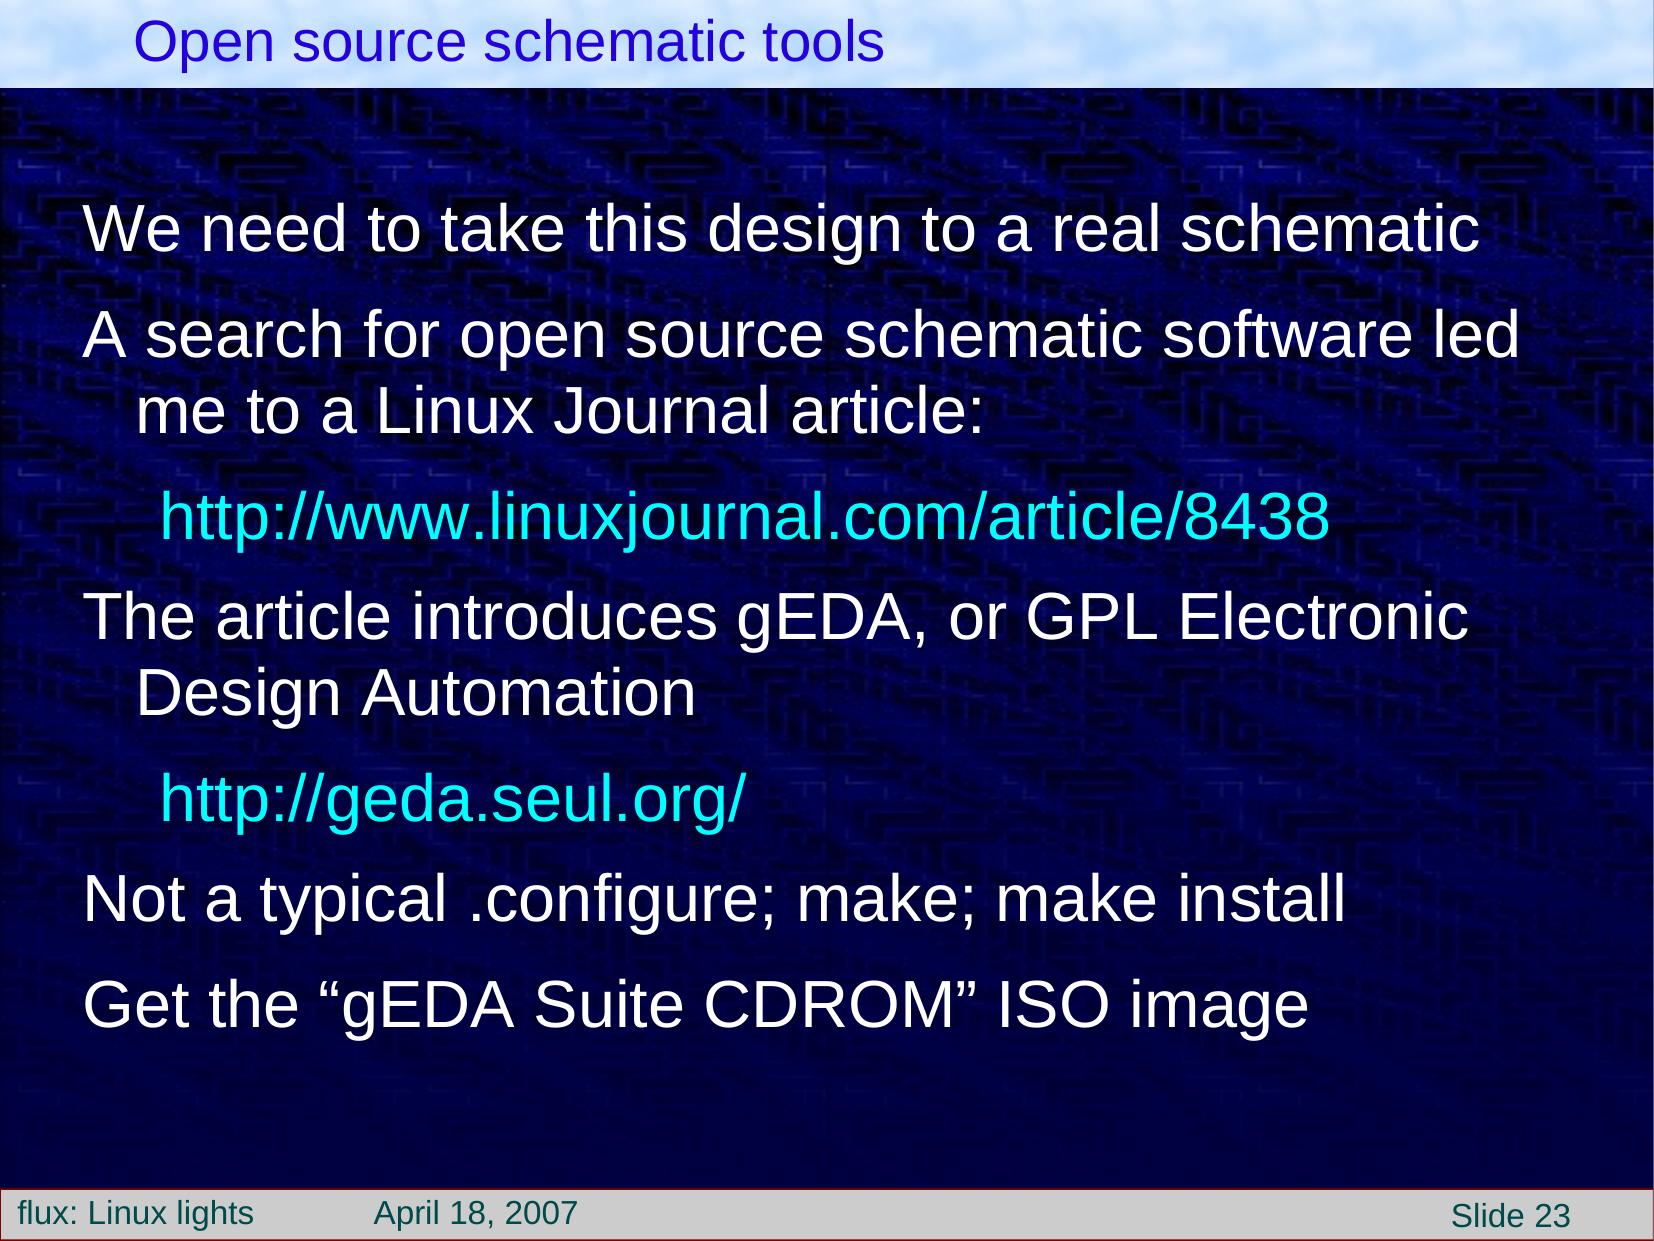

Open source schematic tools
# We need to take this design to a real schematic
A search for open source schematic software led me to a Linux Journal article:
http://www.linuxjournal.com/article/8438
The article introduces gEDA, or GPL Electronic Design Automation
http://geda.seul.org/
Not a typical .configure; make; make install
Get the “gEDA Suite CDROM” ISO image
flux: Linux lights	April 18, 2007
Slide